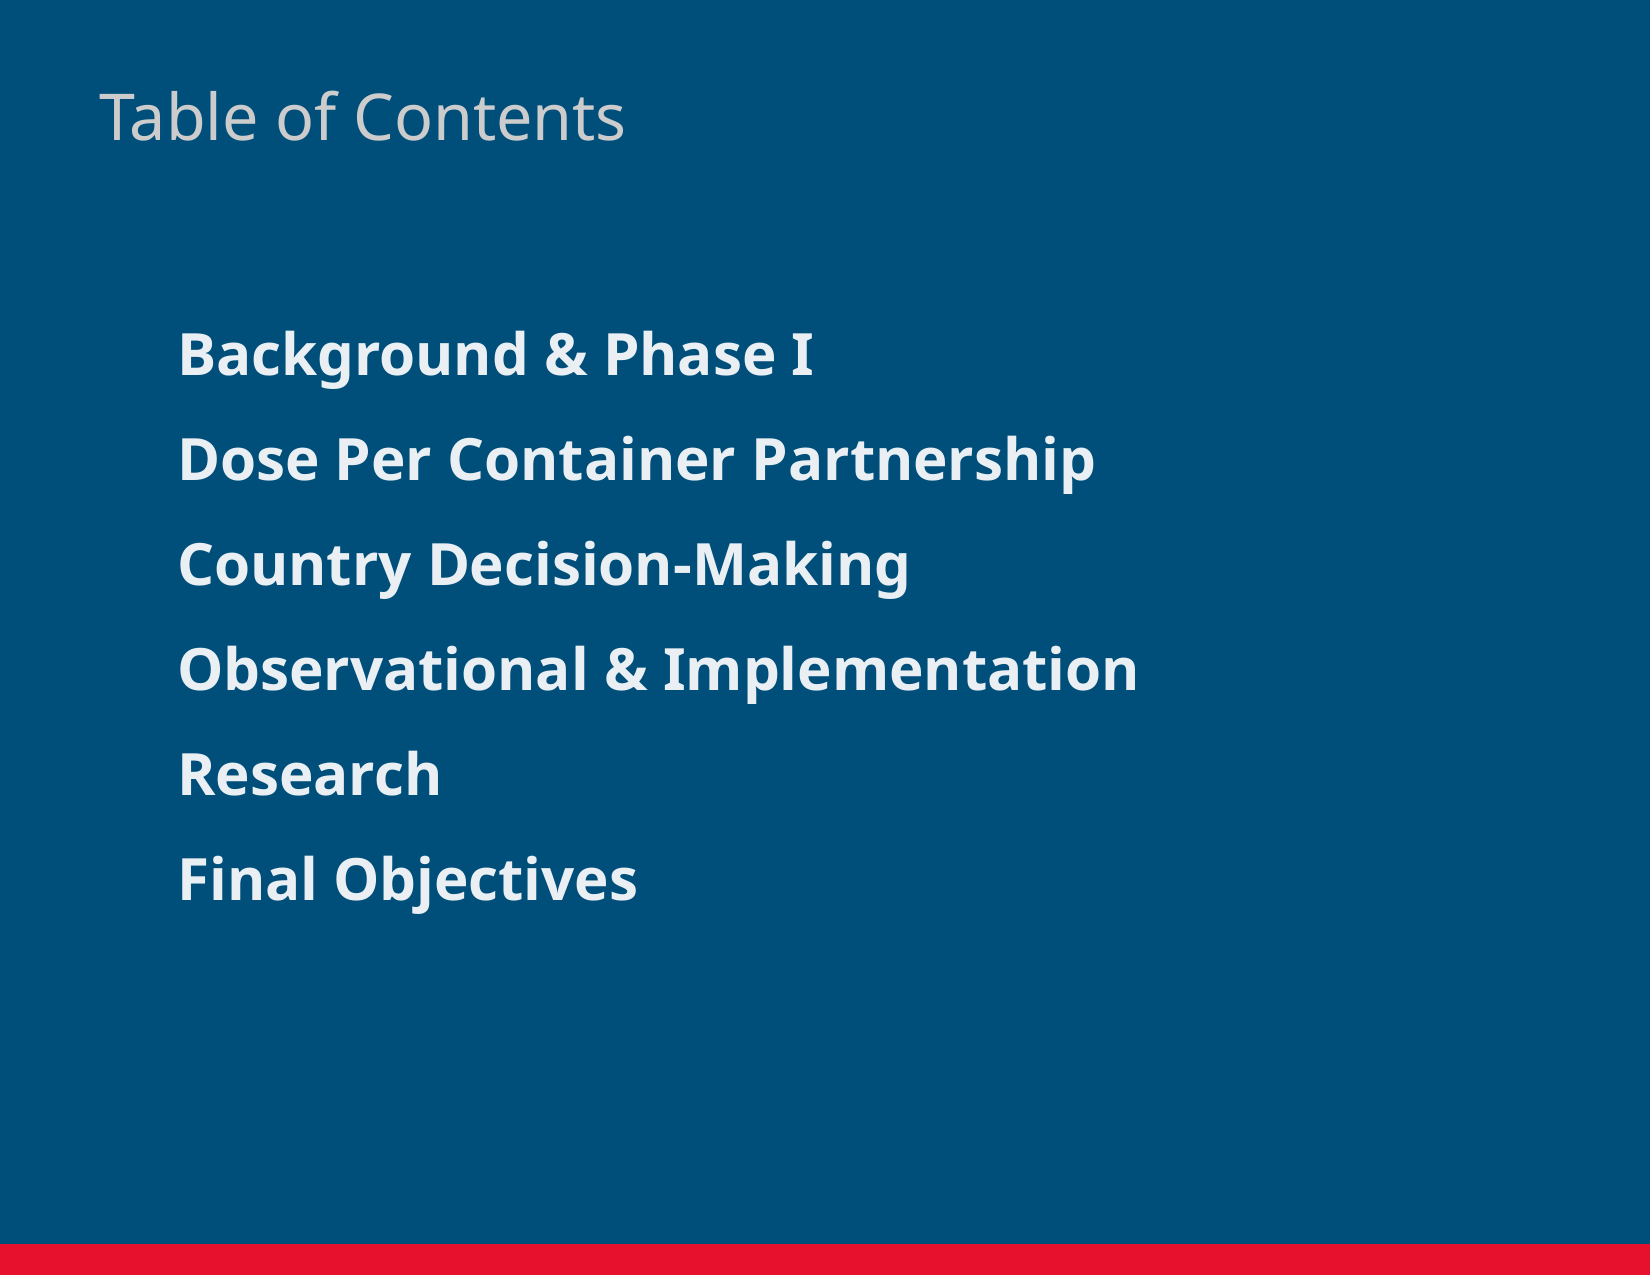

# Table of Contents
Background & Phase I
Dose Per Container Partnership
Country Decision-Making
Observational & Implementation Research
Final Objectives